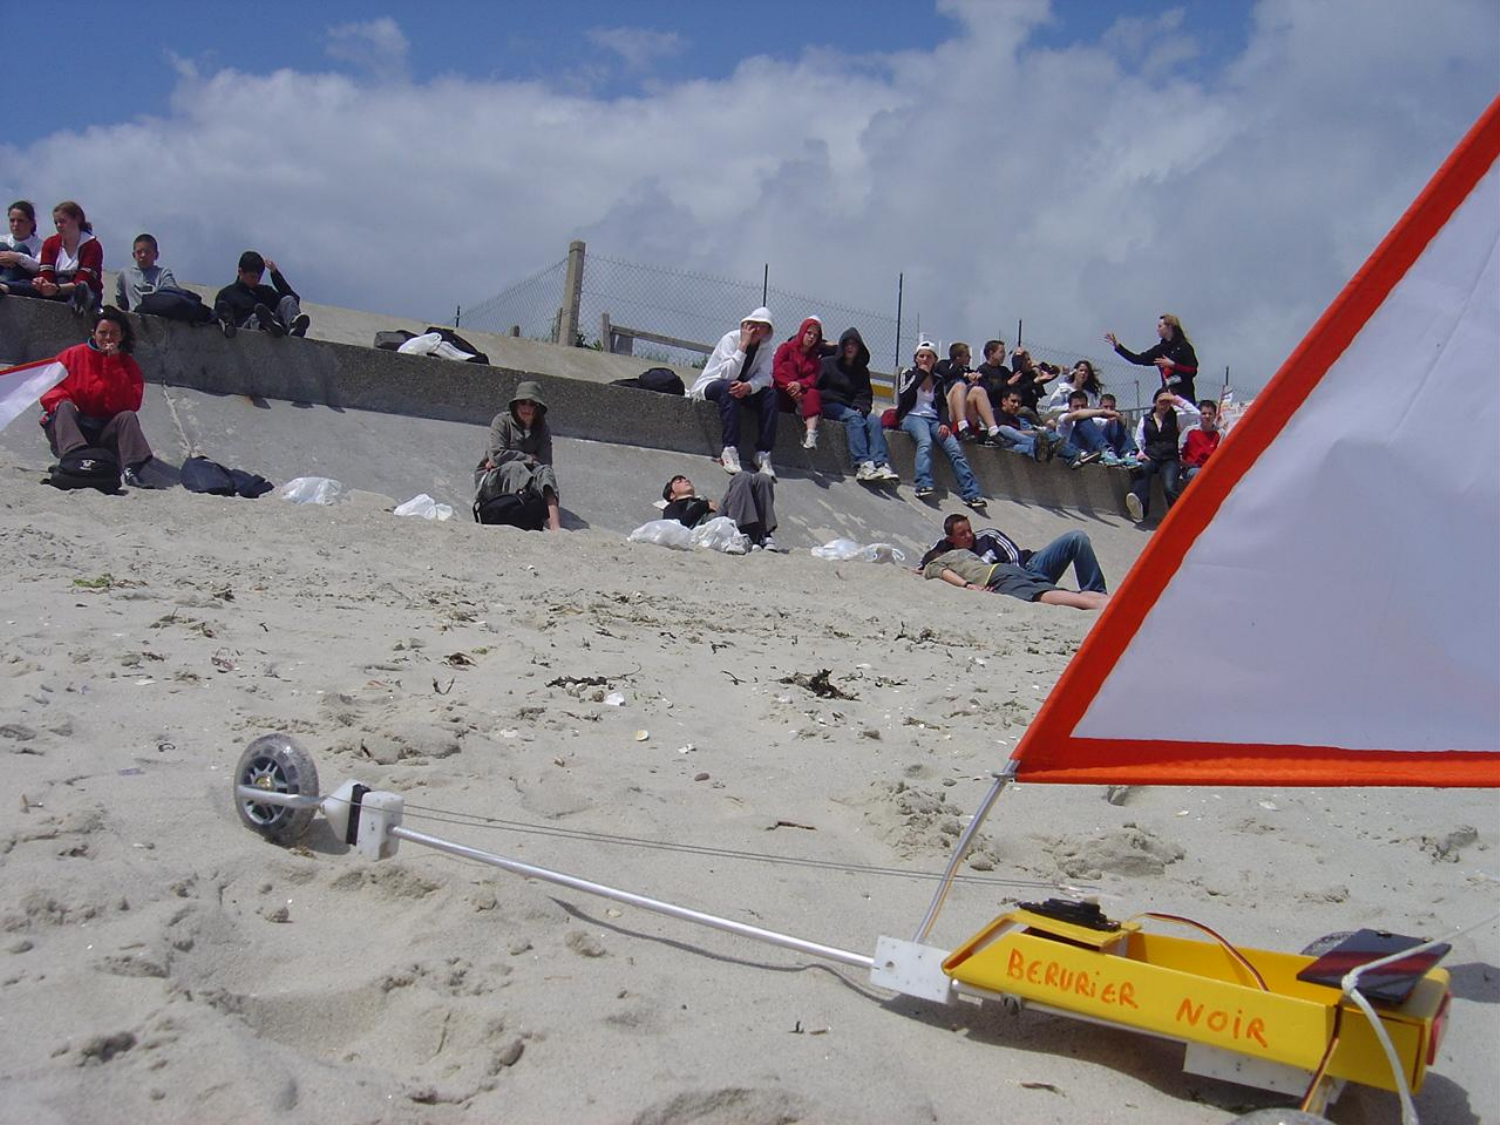

Merci à tous nos élèves d’avoir fait de leur mieux !